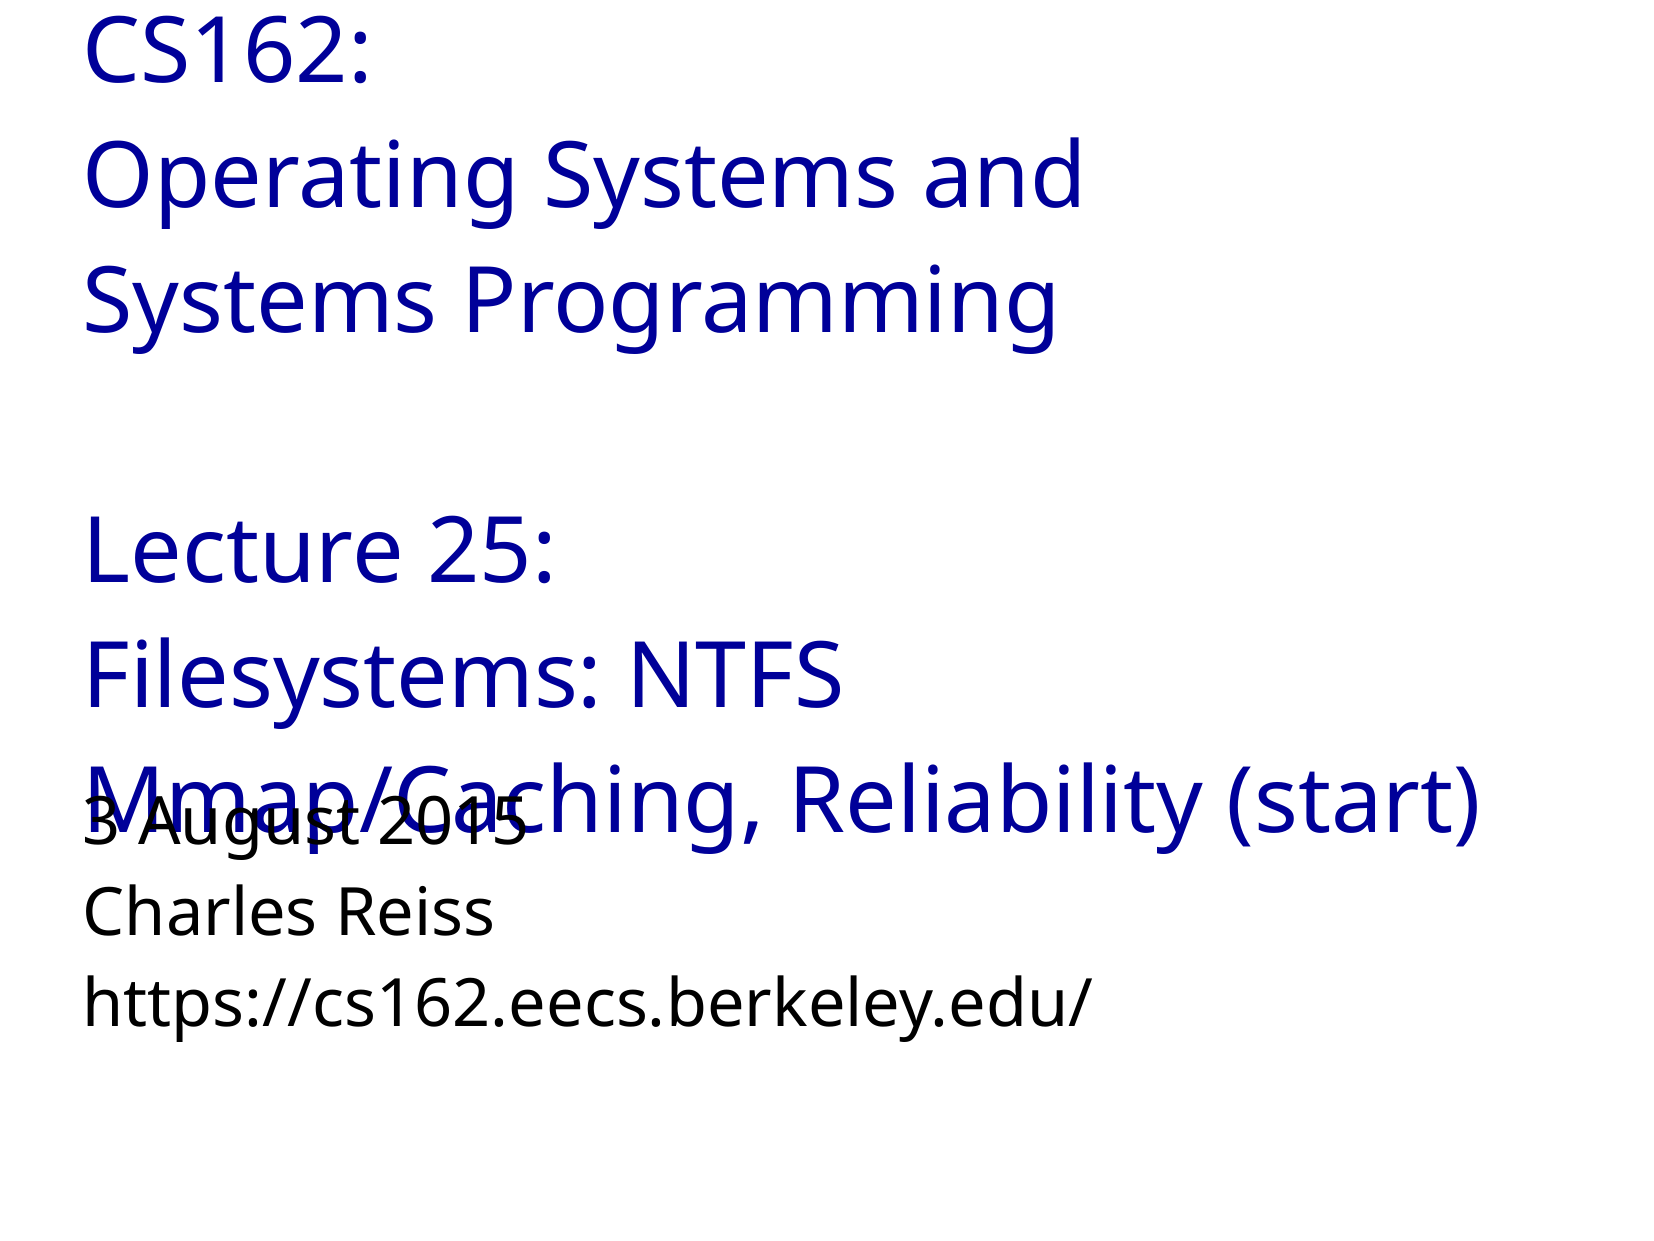

# CS162: Operating Systems and Systems Programming Lecture 25: Filesystems: NTFS Mmap/Caching, Reliability (start)
3 August 2015
Charles Reiss
https://cs162.eecs.berkeley.edu/